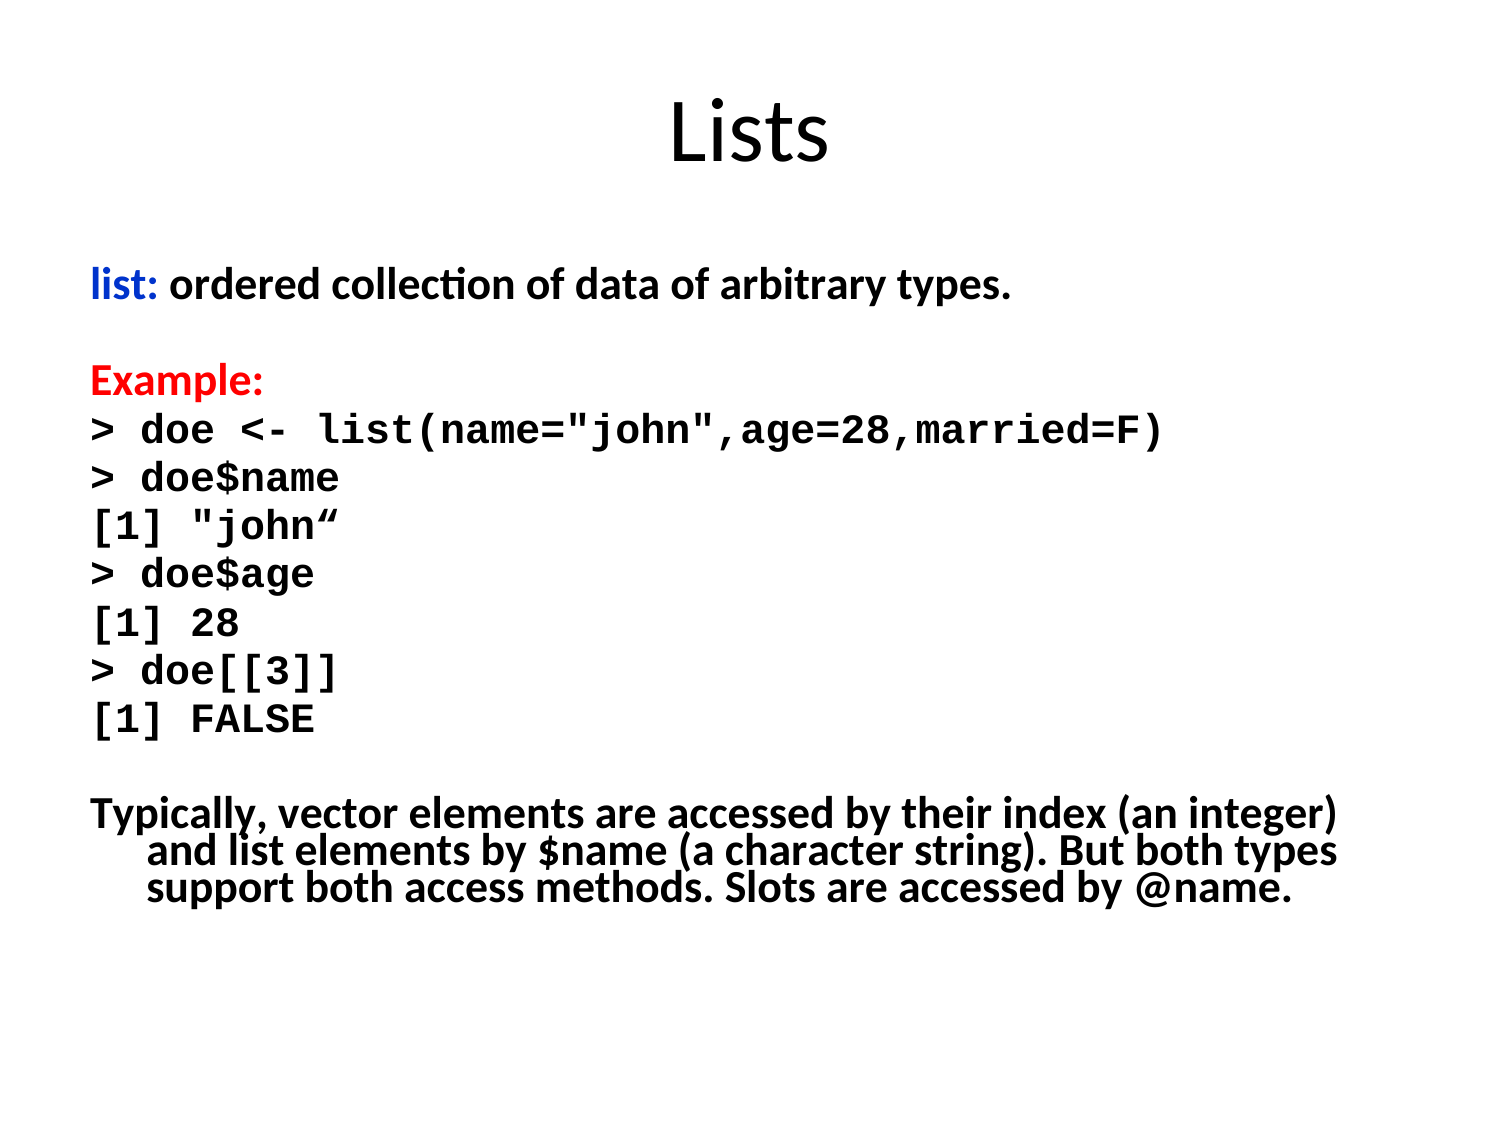

# Lists
list: ordered collection of data of arbitrary types.
Example:
> doe <- list(name="john",age=28,married=F)
> doe$name
[1] "john“
> doe$age
[1] 28
> doe[[3]]
[1] FALSE
Typically, vector elements are accessed by their index (an integer) and list elements by $name (a character string). But both types support both access methods. Slots are accessed by @name.